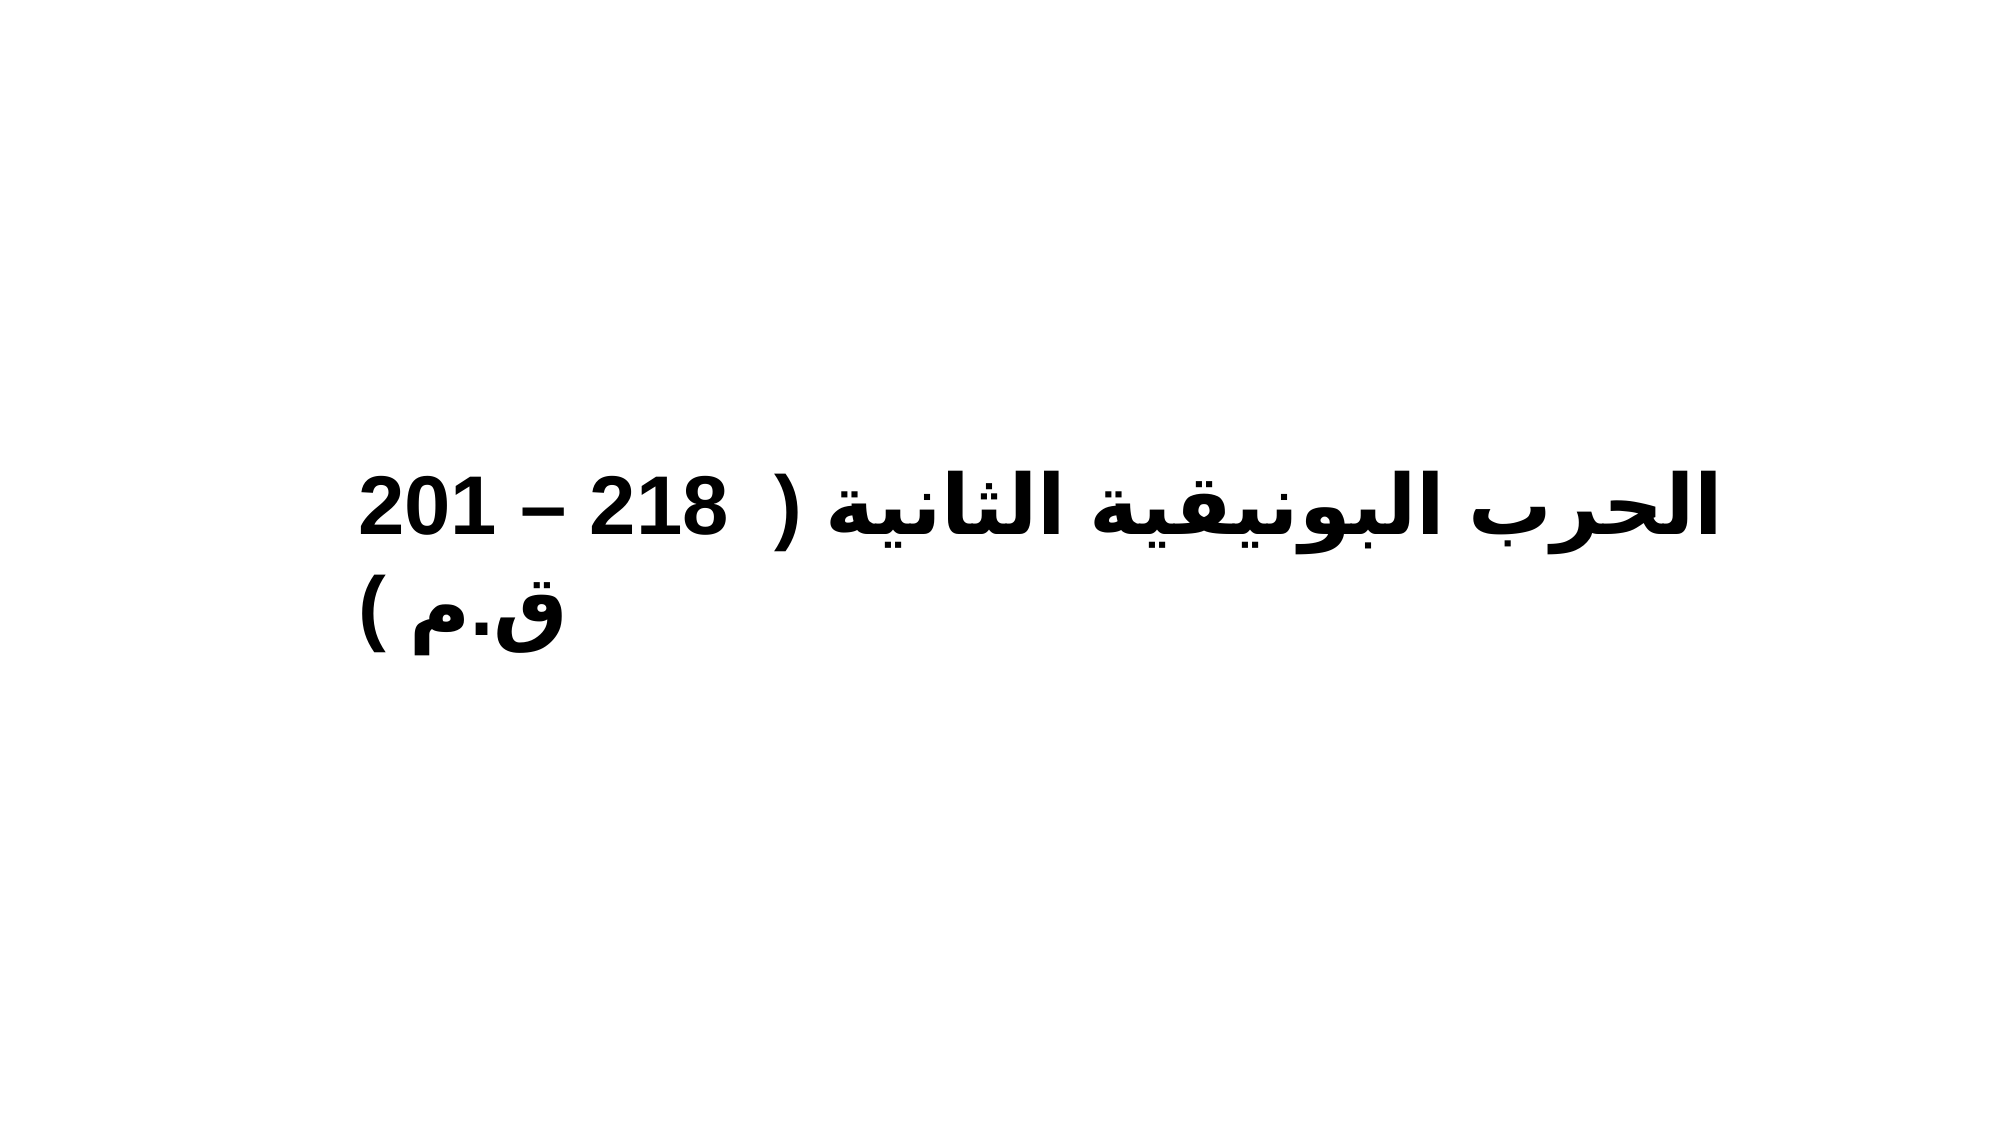

الحرب البونيقية الثانية ( 218 – 201 ق.م )